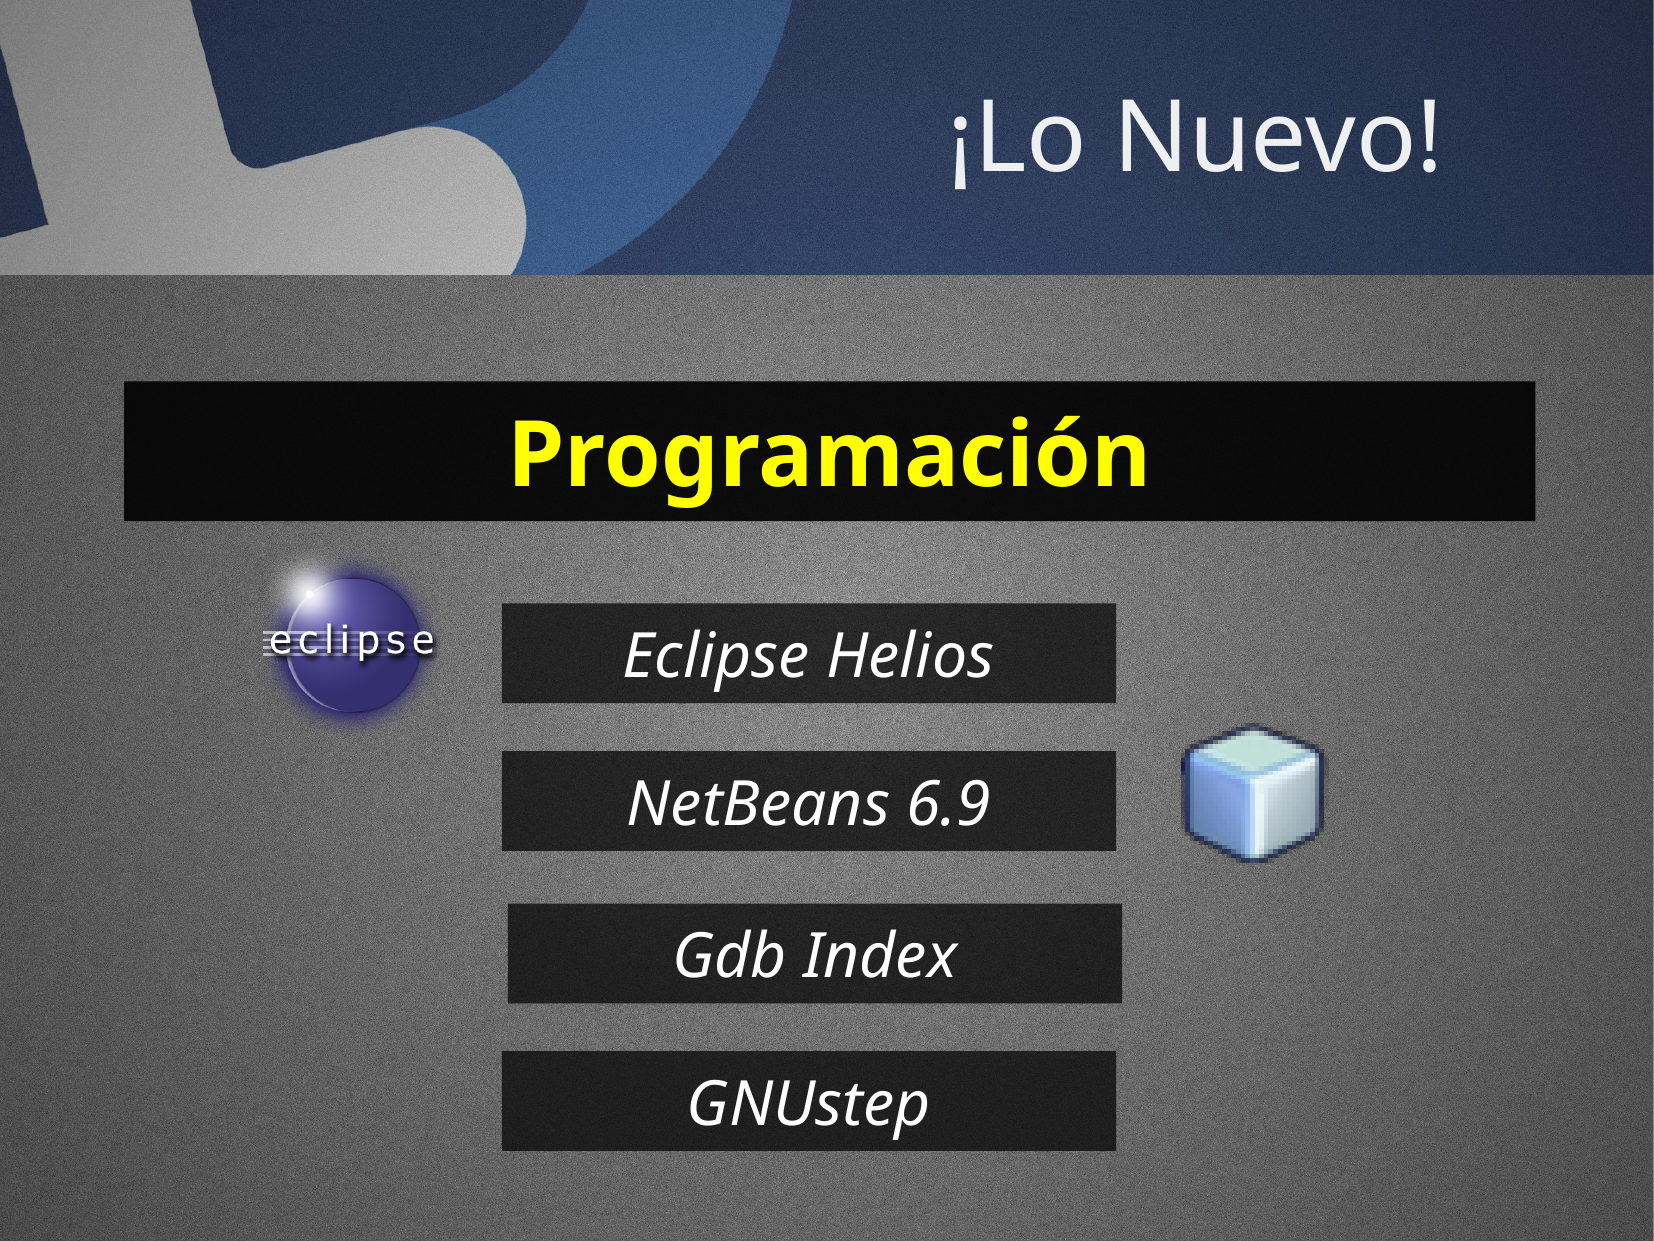

# ¡Lo Nuevo!
Programación
Eclipse Helios
NetBeans 6.9
Gdb Index
GNUstep